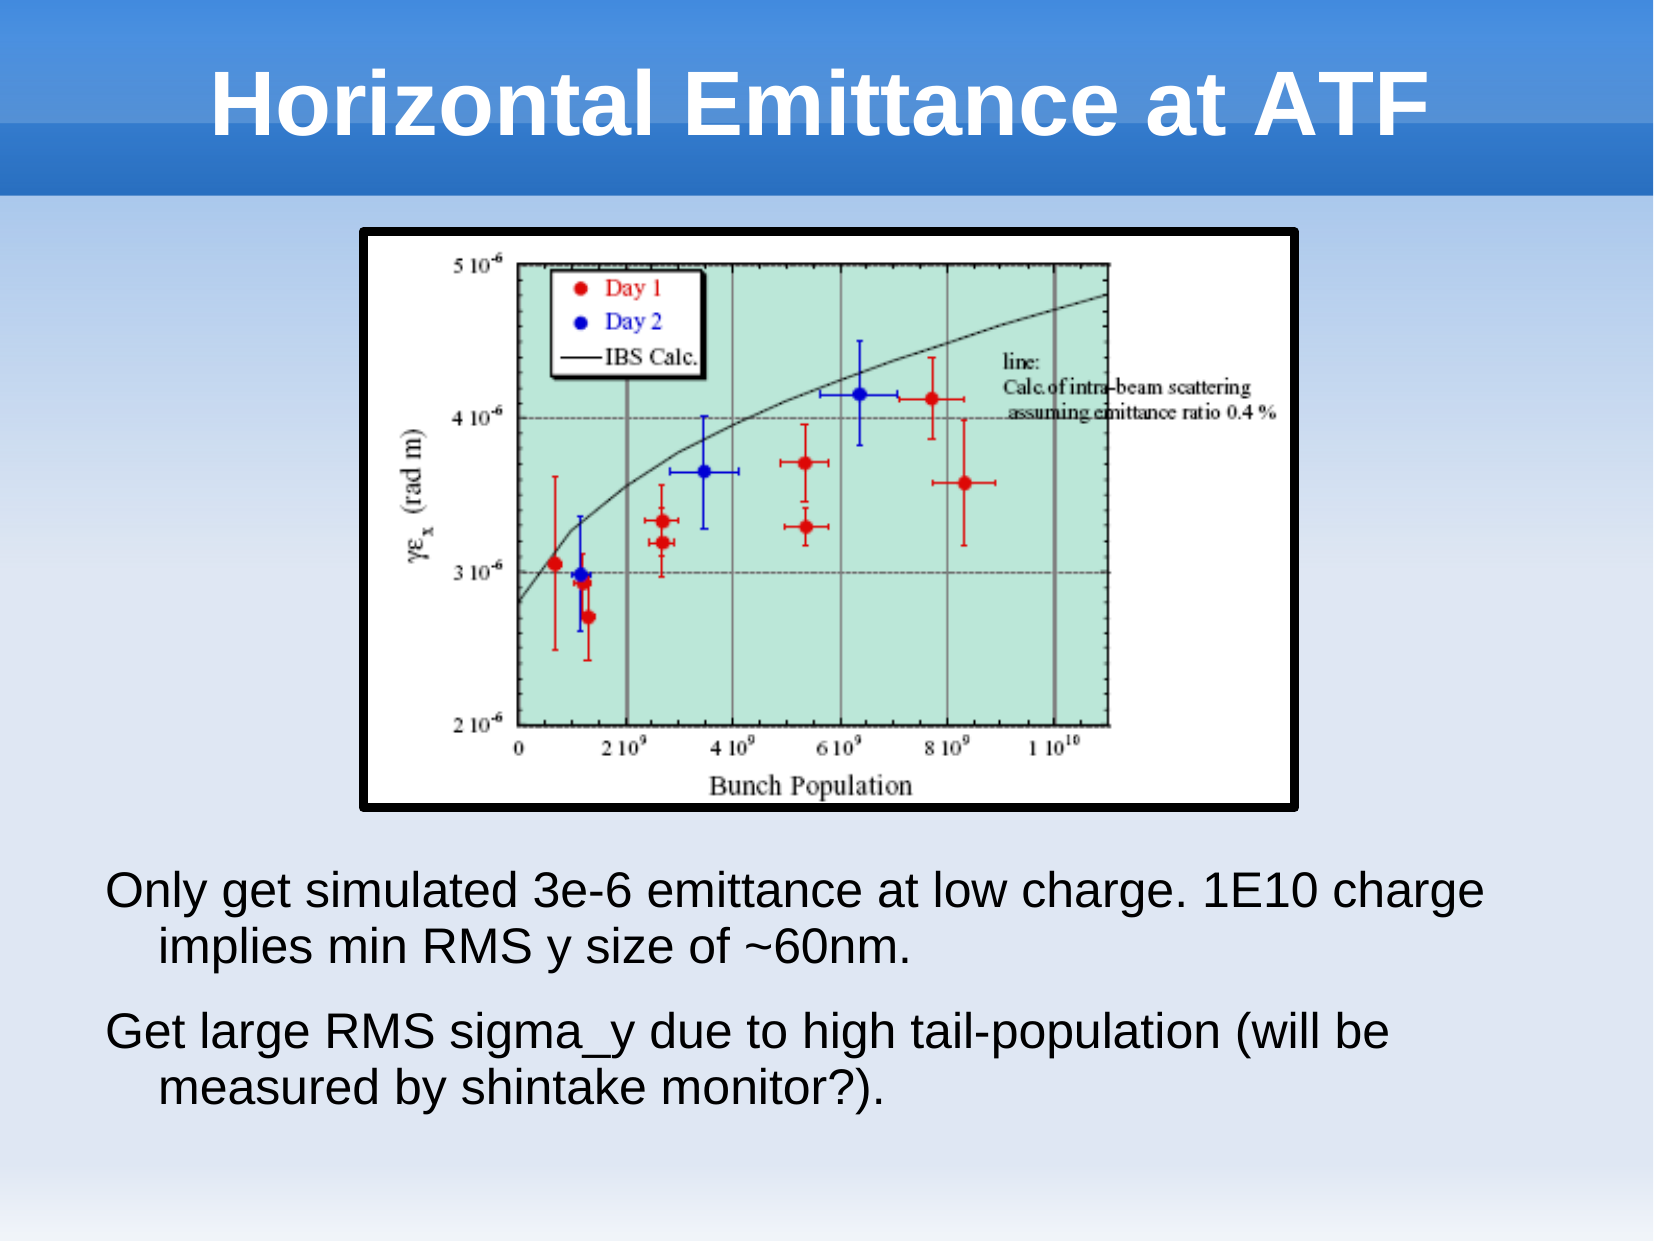

# Horizontal Emittance at ATF
Only get simulated 3e-6 emittance at low charge. 1E10 charge implies min RMS y size of ~60nm.
Get large RMS sigma_y due to high tail-population (will be measured by shintake monitor?).